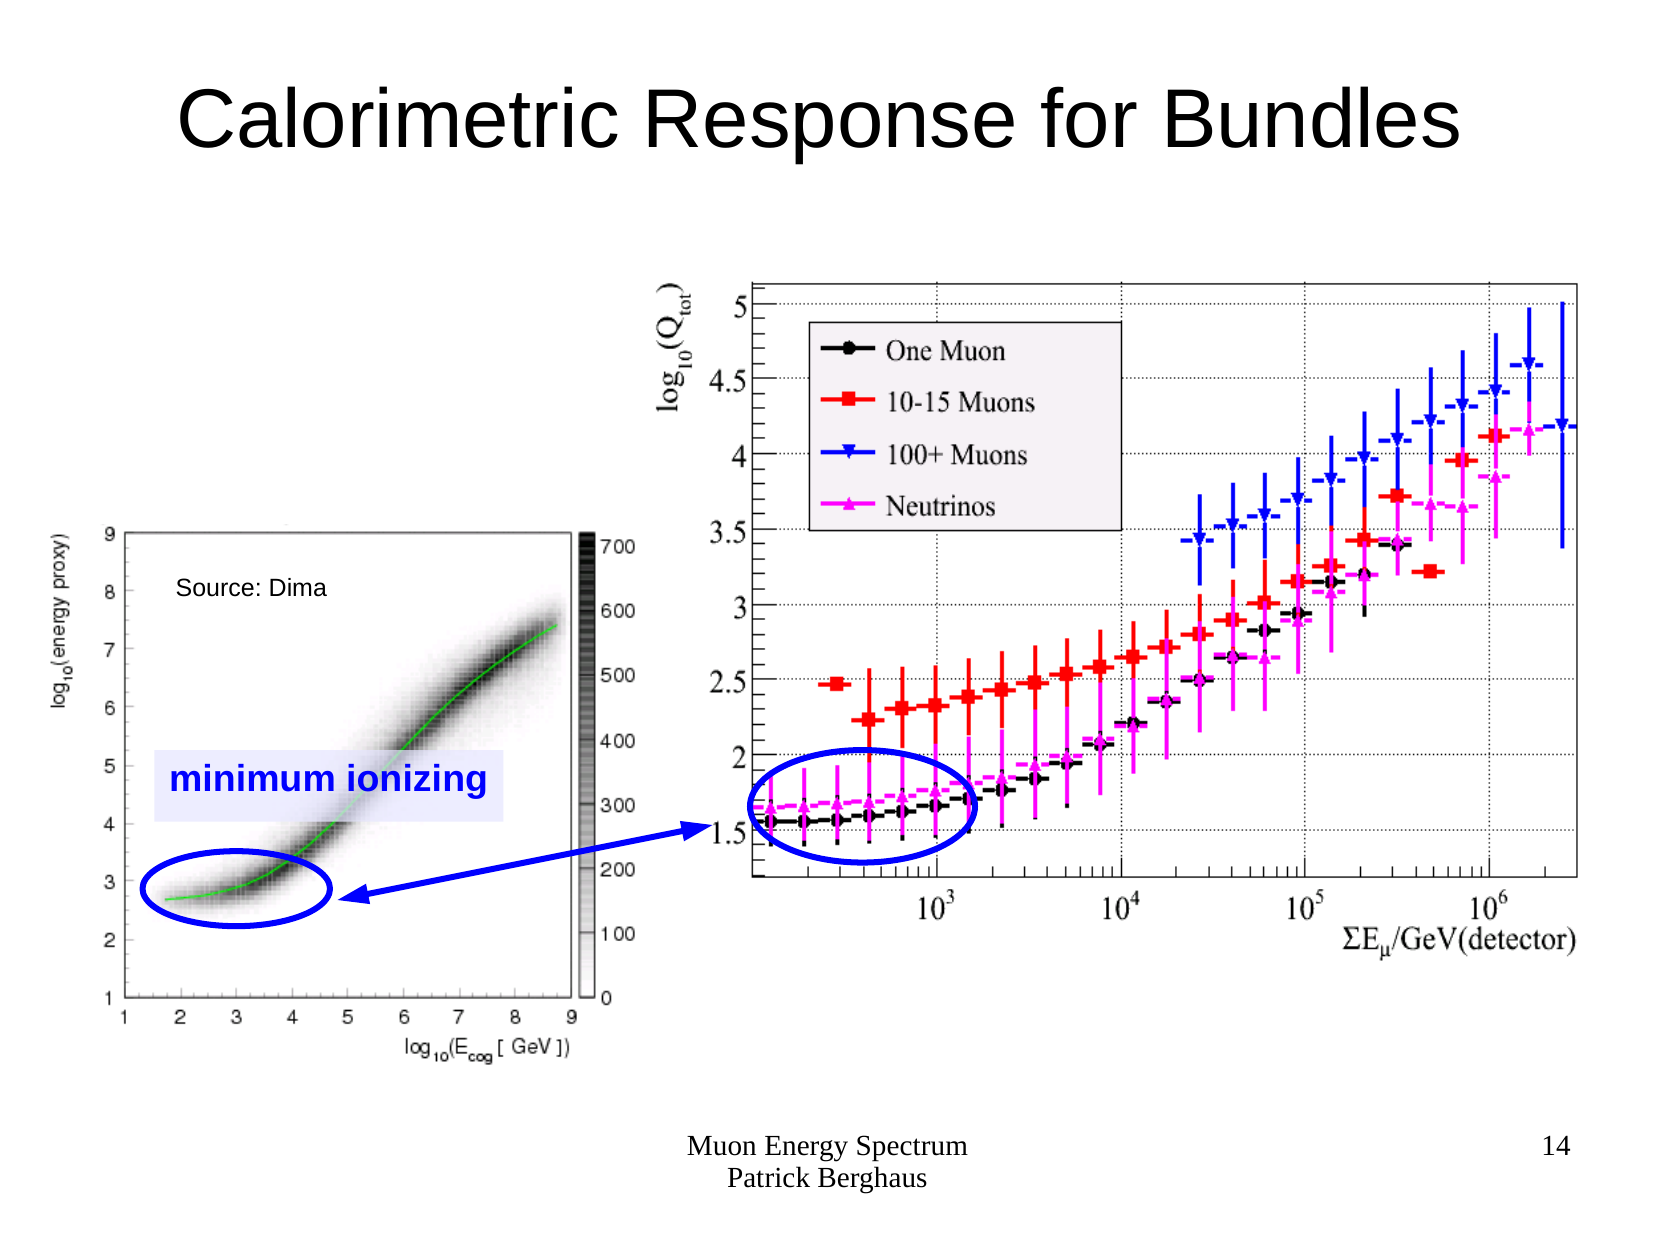

Calorimetric Response for Bundles
Source: Dima
minimum ionizing
14